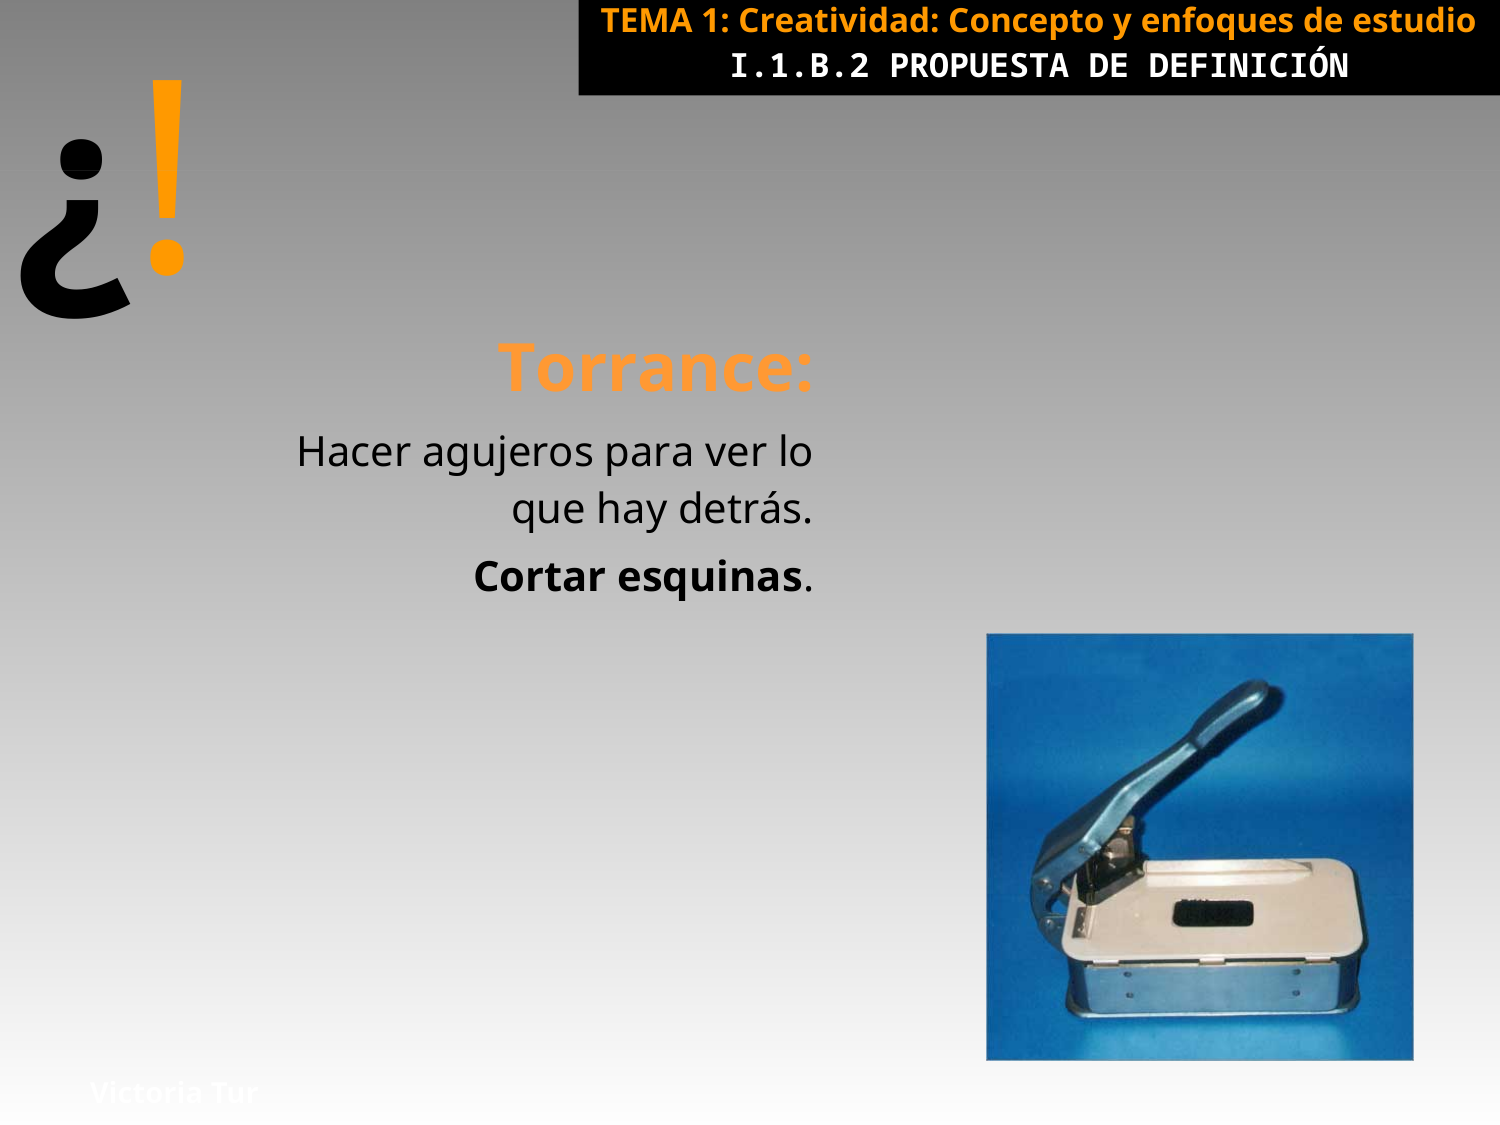

TEMA 1: Creatividad: Concepto y enfoques de estudio
I.1.B.2 PROPUESTA DE DEFINICIÓN
Torrance:
Hacer agujeros para ver lo que hay detrás.
Cortar esquinas.